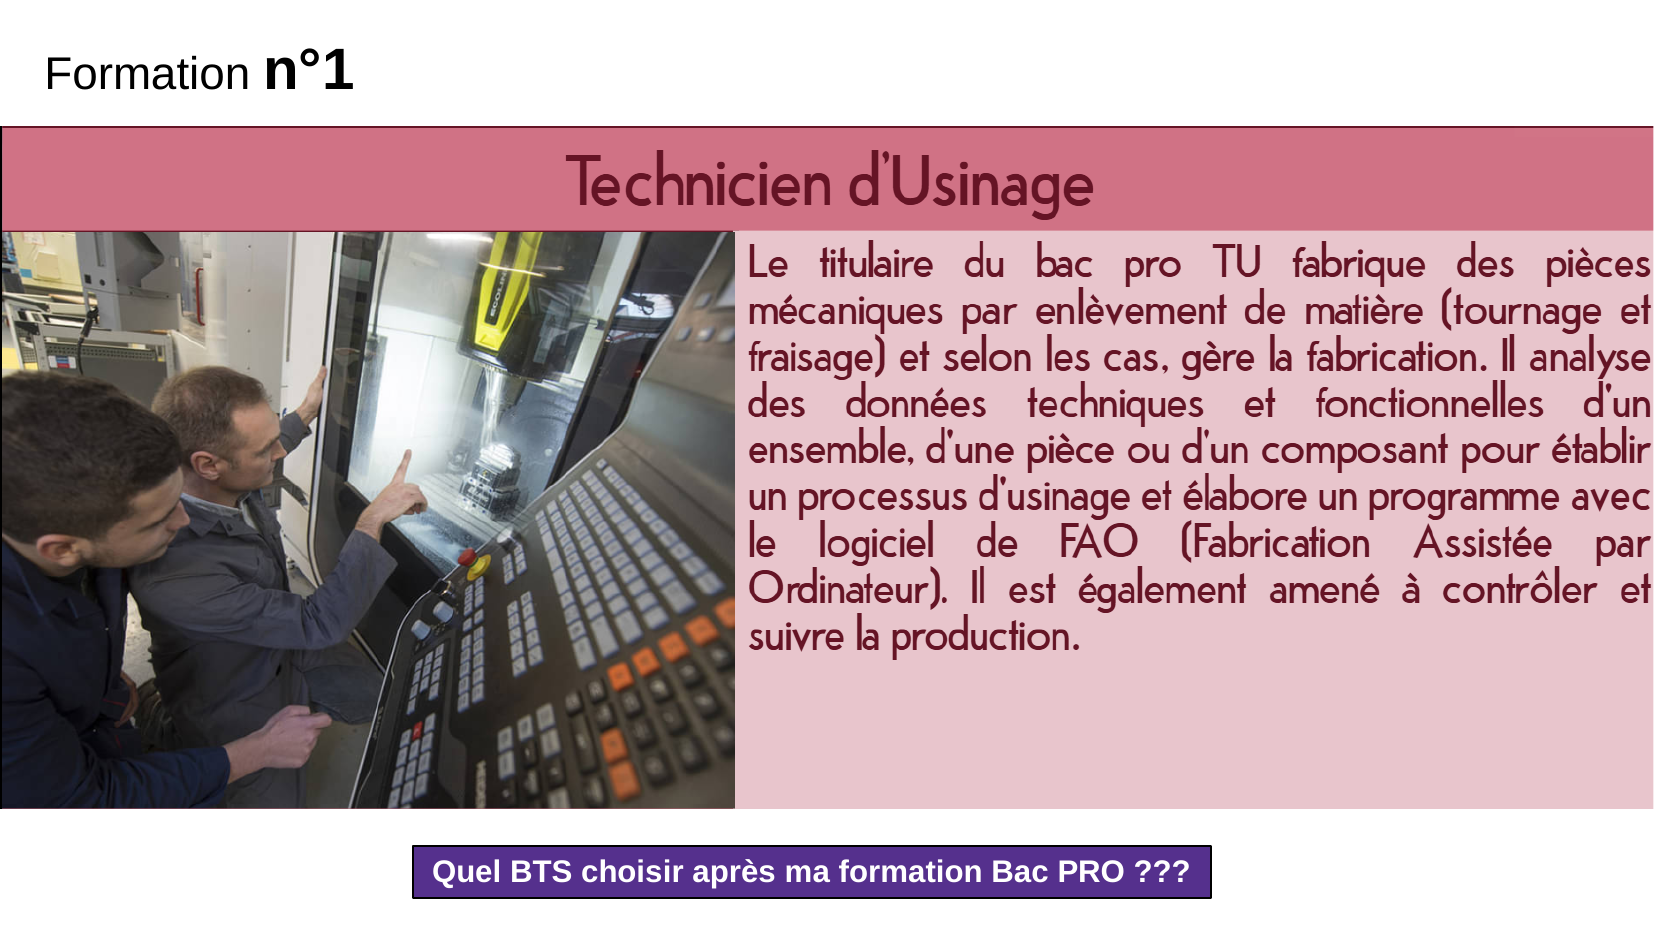

Formation n°1
Quel BTS choisir après ma formation Bac PRO ???